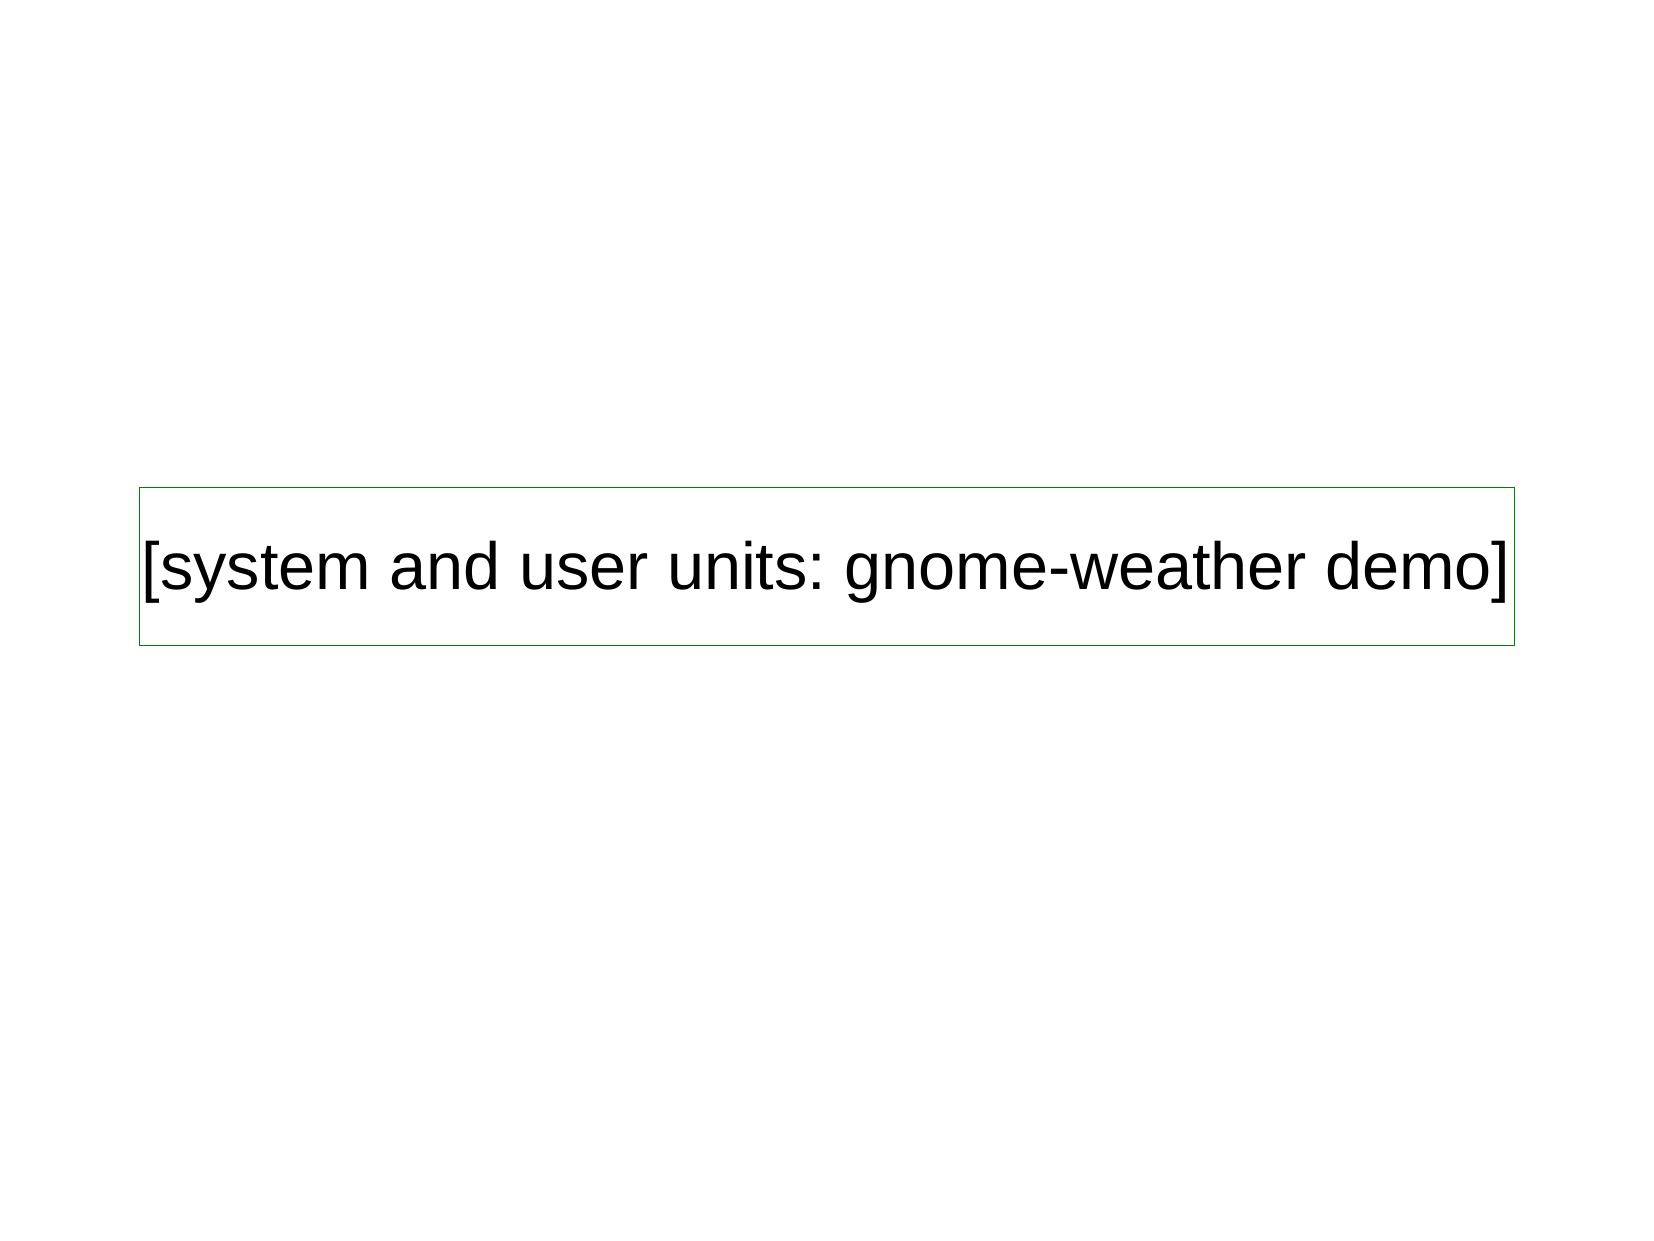

# [system and user units: gnome-weather demo]